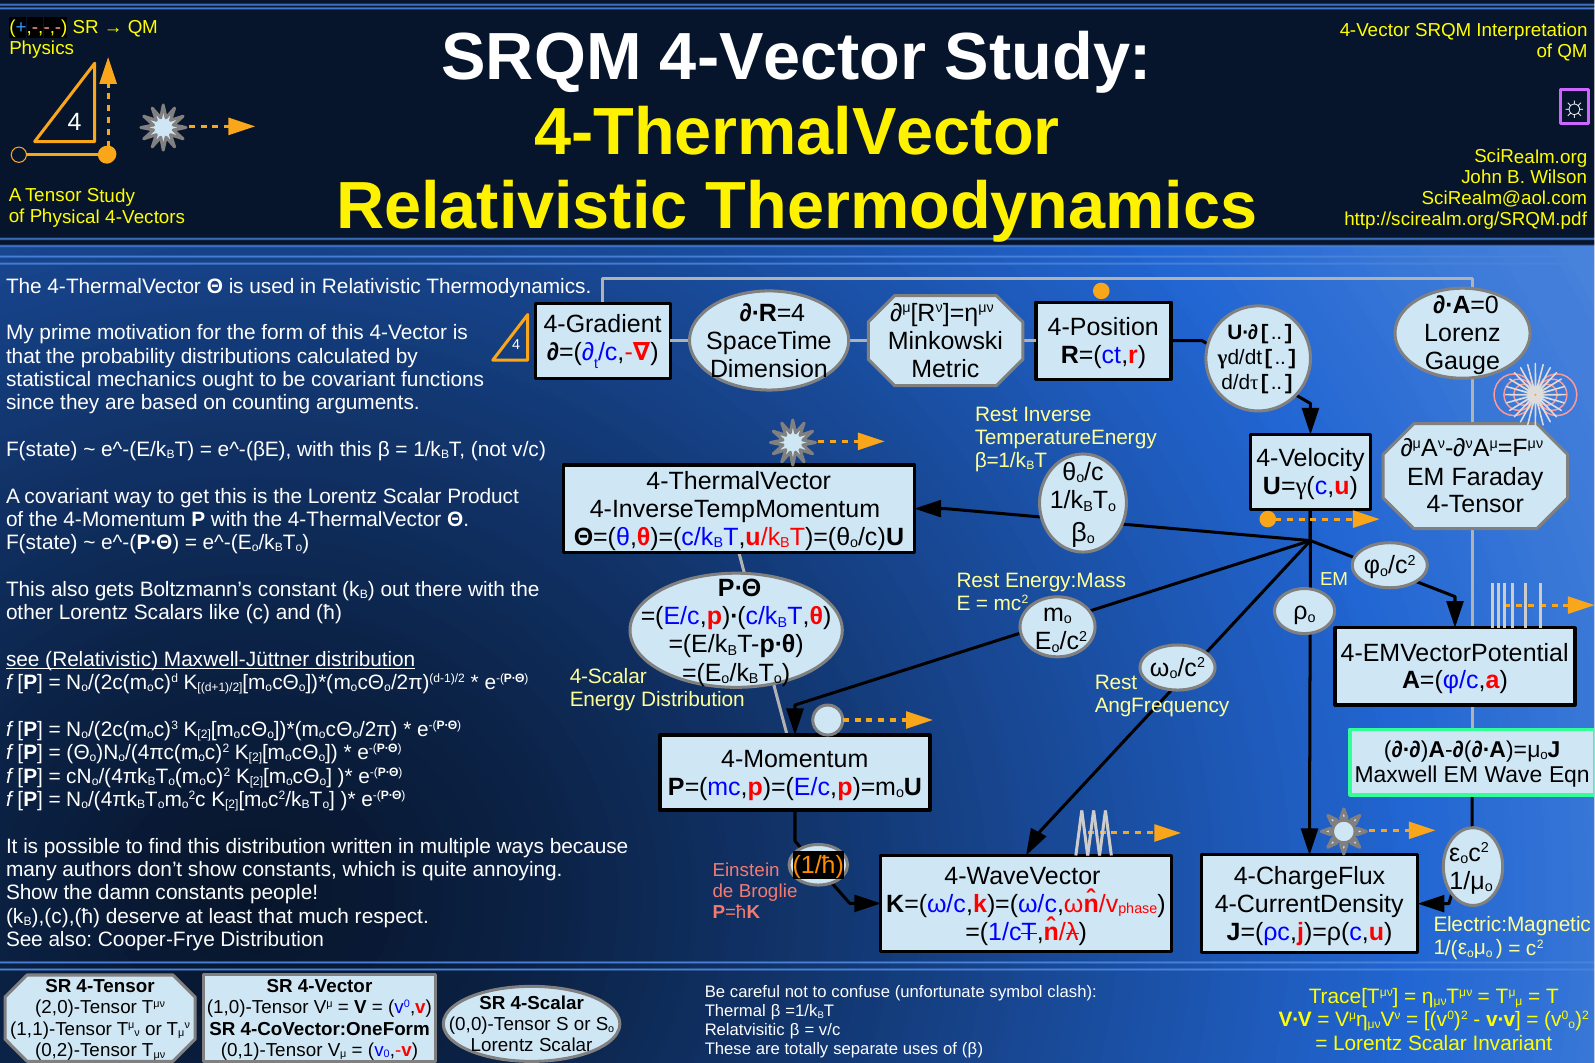

(+,-,-,-) SR → QM
Physics
A Tensor Study
of Physical 4-Vectors
4-Vector SRQM Interpretation
of QM
SciRealm.org
John B. Wilson
SciRealm@aol.com
http://scirealm.org/SRQM.pdf
# SRQM 4-Vector Study: 4-ThermalVector Relativistic Thermodynamics
4
☼
The 4-ThermalVector Θ is used in Relativistic Thermodynamics.
My prime motivation for the form of this 4-Vector is
that the probability distributions calculated by
statistical mechanics ought to be covariant functions
since they are based on counting arguments.
F(state) ~ e^-(E/kBT) = e^-(βE), with this β = 1/kBT, (not v/c)
A covariant way to get this is the Lorentz Scalar Product
of the 4-Momentum P with the 4-ThermalVector Θ.
F(state) ~ e^-(P∙Θ) = e^-(Eo/kBTo)
This also gets Boltzmann’s constant (kB) out there with the
other Lorentz Scalars like (c) and (ћ)
see (Relativistic) Maxwell-Jüttner distribution
f [P] = No/(2c(moc)d K[(d+1)/2][mocΘo])*(mocΘo/2π)(d-1)/2 * e-(P∙Θ)
f [P] = No/(2c(moc)3 K[2][mocΘo])*(mocΘo/2π) * e-(P∙Θ)
f [P] = (Θo)No/(4πc(moc)2 K[2][mocΘo]) * e-(P∙Θ)
f [P] = cNo/(4πkBTo(moc)2 K[2][mocΘo] )* e-(P∙Θ)
f [P] = No/(4πkBTomo2c K[2][moc2/kBTo] )* e-(P∙Θ)
It is possible to find this distribution written in multiple ways because
many authors don’t show constants, which is quite annoying.
Show the damn constants people!
(kB),(c),(ћ) deserve at least that much respect.
See also: Cooper-Frye Distribution
 ∂∙A=0
Lorenz
Gauge
 ∂∙R=4
SpaceTime
Dimension
∂μ[Rν]=ημν
Minkowski
Metric
4-Position
R=(ct,r)
4-Gradient
∂=(∂t/c,-∇)
 U∙∂[..]
γd/dt[..]
d/dτ[..]
4
Rest Inverse
TemperatureEnergy
β=1/kBT
∂μAν-∂νAμ=Fμν
EM Faraday
4-Tensor
4-Velocity
U=γ(c,u)
θo/c
1/kBTo
βo
4-ThermalVector
4-InverseTempMomentum
Θ=(θ,θ)=(c/kBT,u/kBT)=(θo/c)U
φo/c2
EM
Rest Energy:Mass
E = mc2
 P∙Θ
=(E/c,p)∙(c/kBT,θ)
=(E/kBT-p∙θ)
=(Eo/kBTo)
ρo
mo
 Eo/c2
4-EMVectorPotential
A=(φ/c,a)
ωo/c2
4-Scalar
Energy Distribution
Rest
AngFrequency
(∂∙∂)A-∂(∂∙A)=μoJ
Maxwell EM Wave Eqn
4-Momentum
P=(mc,p)=(E/c,p)=moU
εoc2
1/μo
(1/ћ)
Einstein
de Broglie
P=ћK
4-ChargeFlux
4-CurrentDensity
J=(ρc,j)=ρ(c,u)
4-WaveVector
K=(ω/c,k)=(ω/c,ωn̂/vphase)
=(1/cT,n̂/λ)
Electric:Magnetic
1/(εoμo ) = c2
SR 4-Tensor
(2,0)-Tensor Tμν
(1,1)-Tensor Tμν or Tμν
(0,2)-Tensor Tμν
SR 4-Vector
(1,0)-Tensor Vμ = V = (v0,v)
SR 4-CoVector:OneForm
(0,1)-Tensor Vμ = (v0,-v)
Be careful not to confuse (unfortunate symbol clash):
Thermal β =1/kBT
Relatvisitic β = v/c
These are totally separate uses of (β)
Trace[Tμν] = ημνTμν = Tμμ = T
V∙V = VμημνVν = [(v0)2 - v∙v] = (v0o)2
= Lorentz Scalar Invariant
SR 4-Scalar
(0,0)-Tensor S or So
Lorentz Scalar